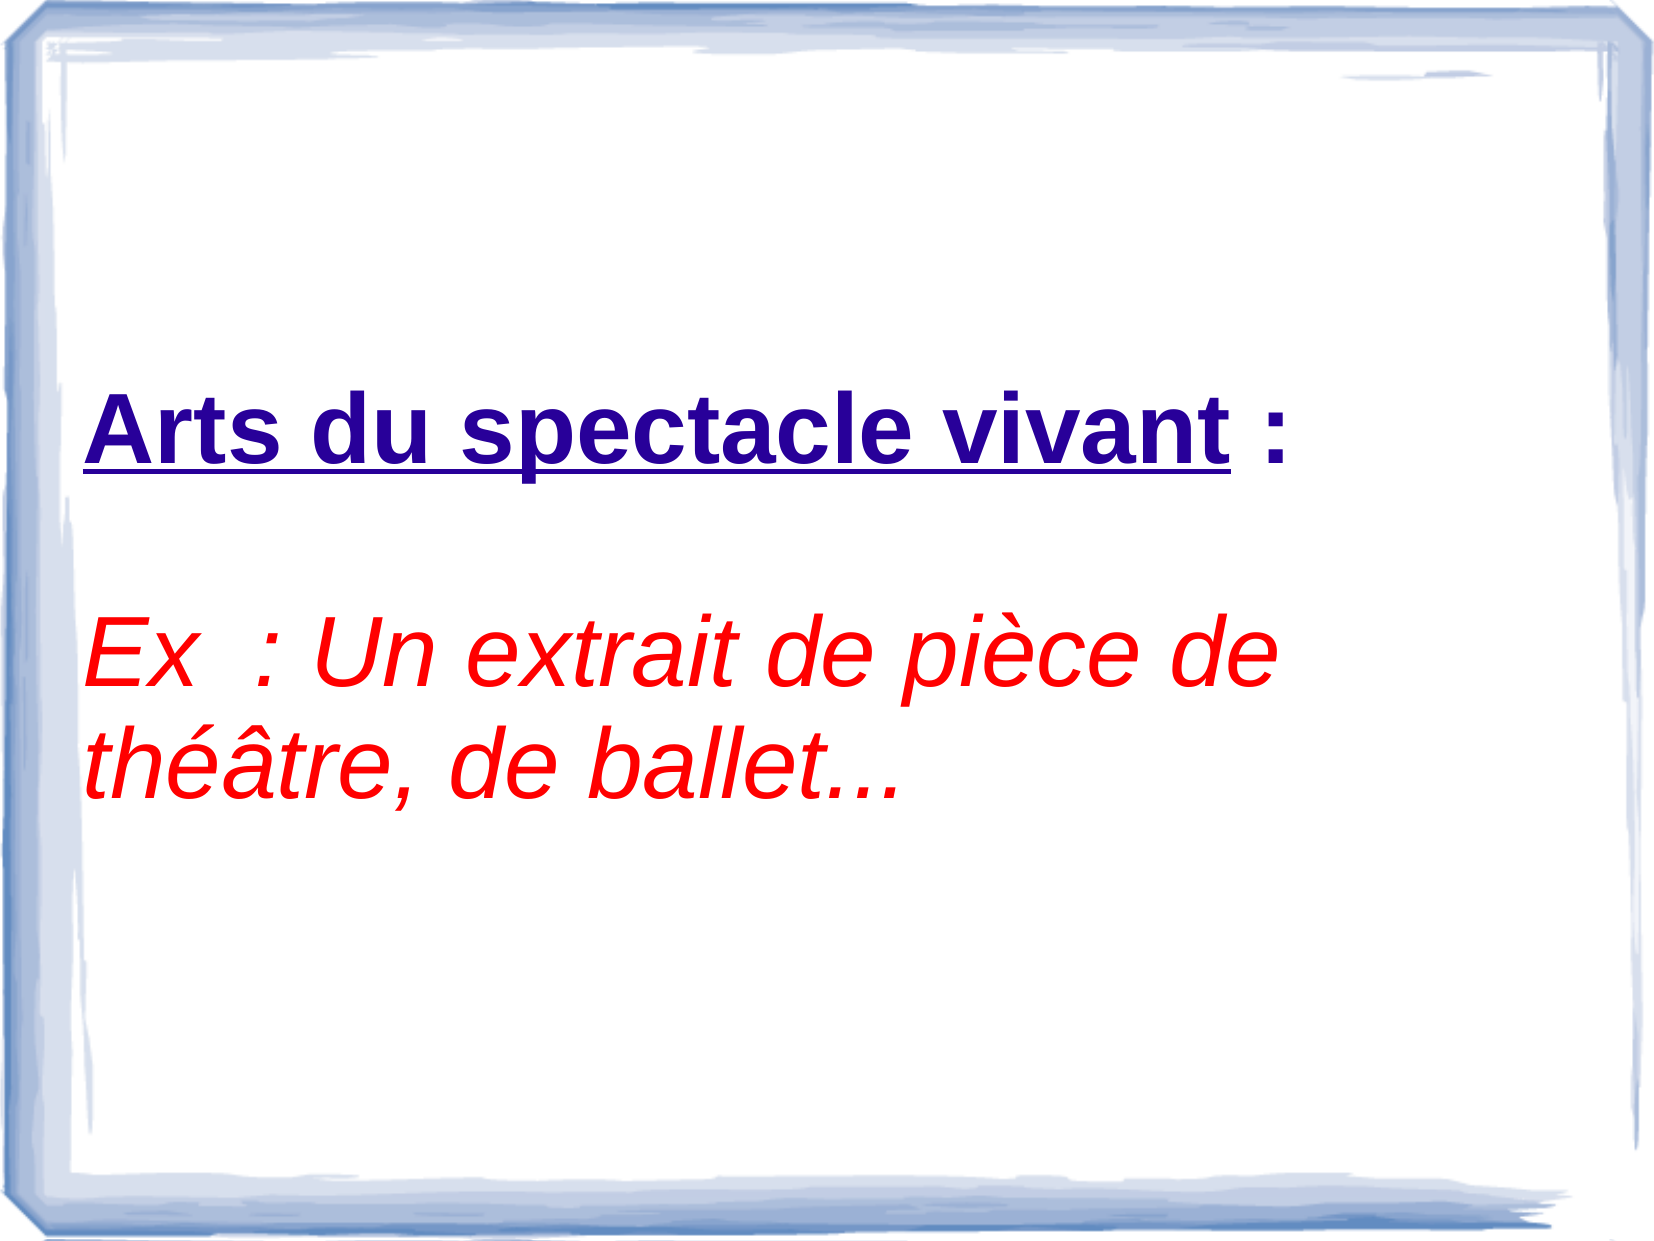

# Arts du spectacle vivant :
Ex  : Un extrait de pièce de théâtre, de ballet...